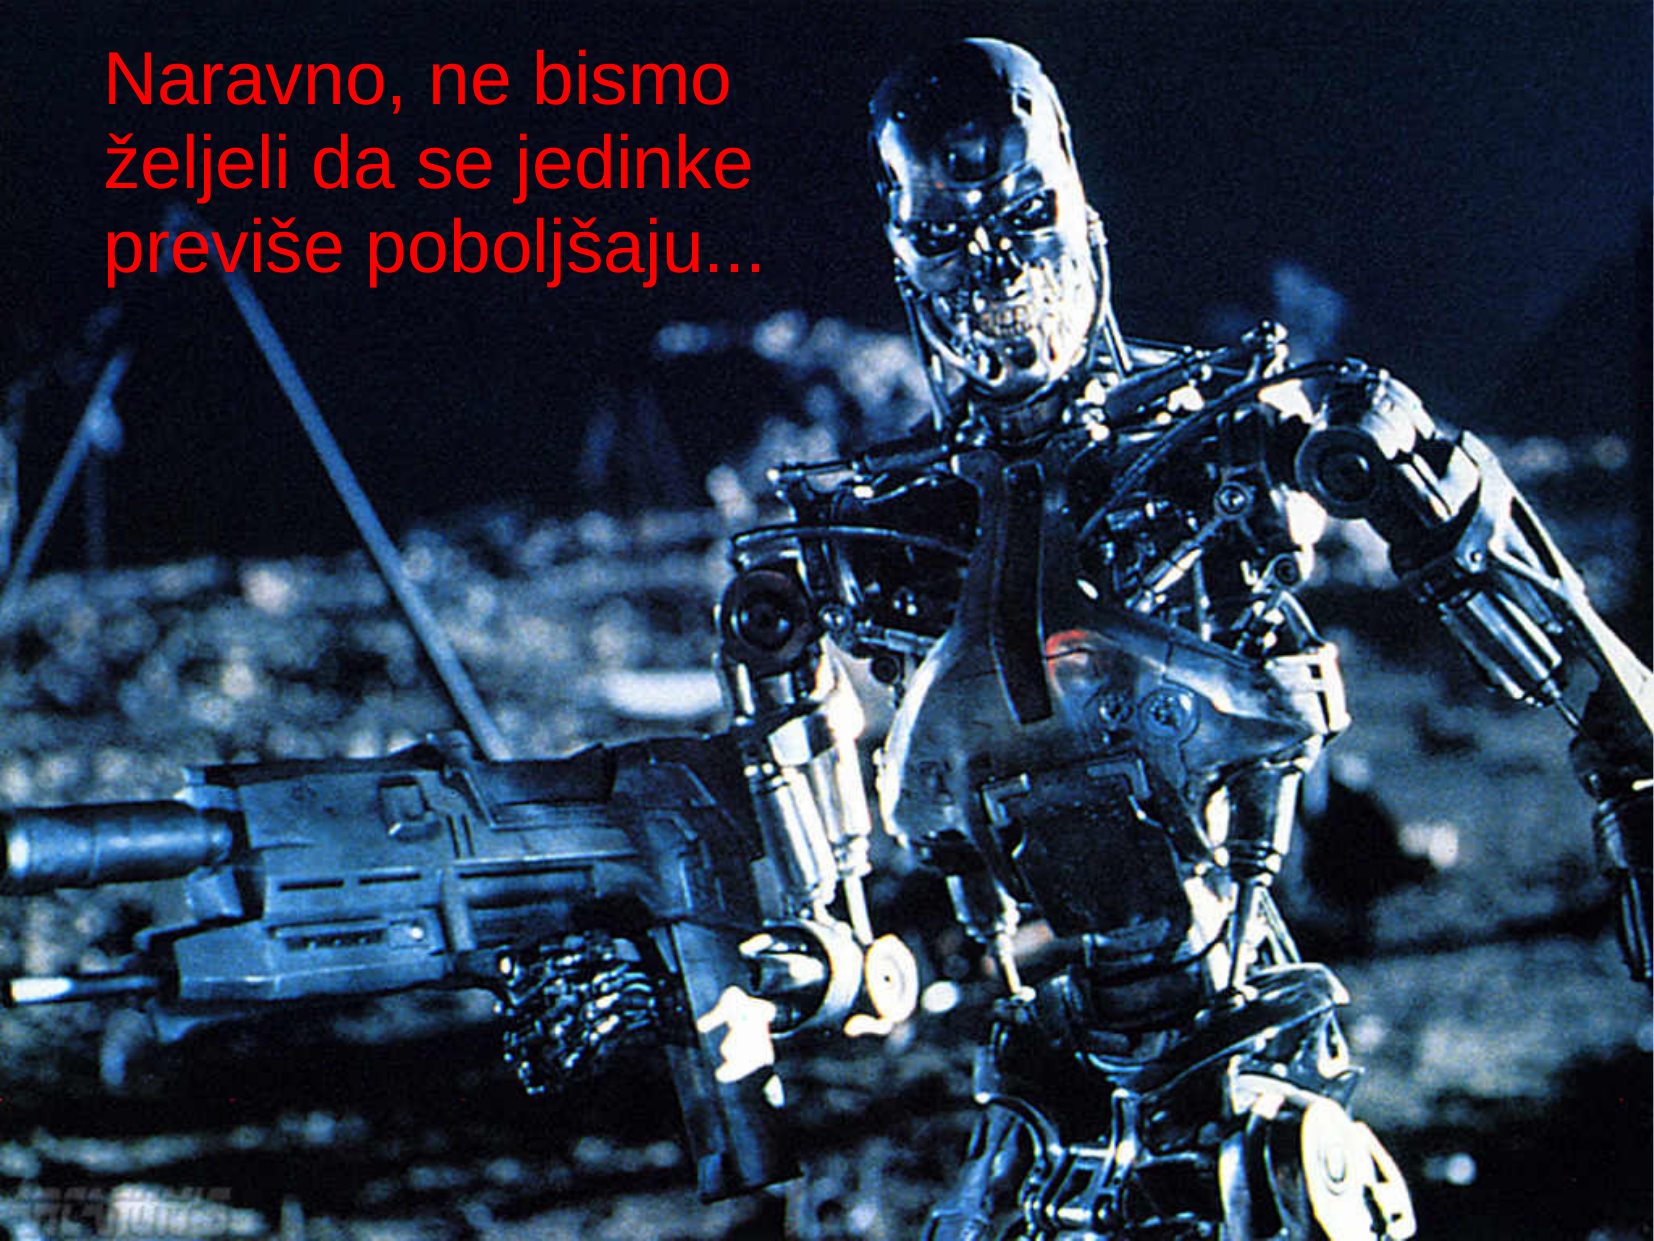

#
Naravno, ne bismo željeli da se jedinke previše poboljšaju...
12